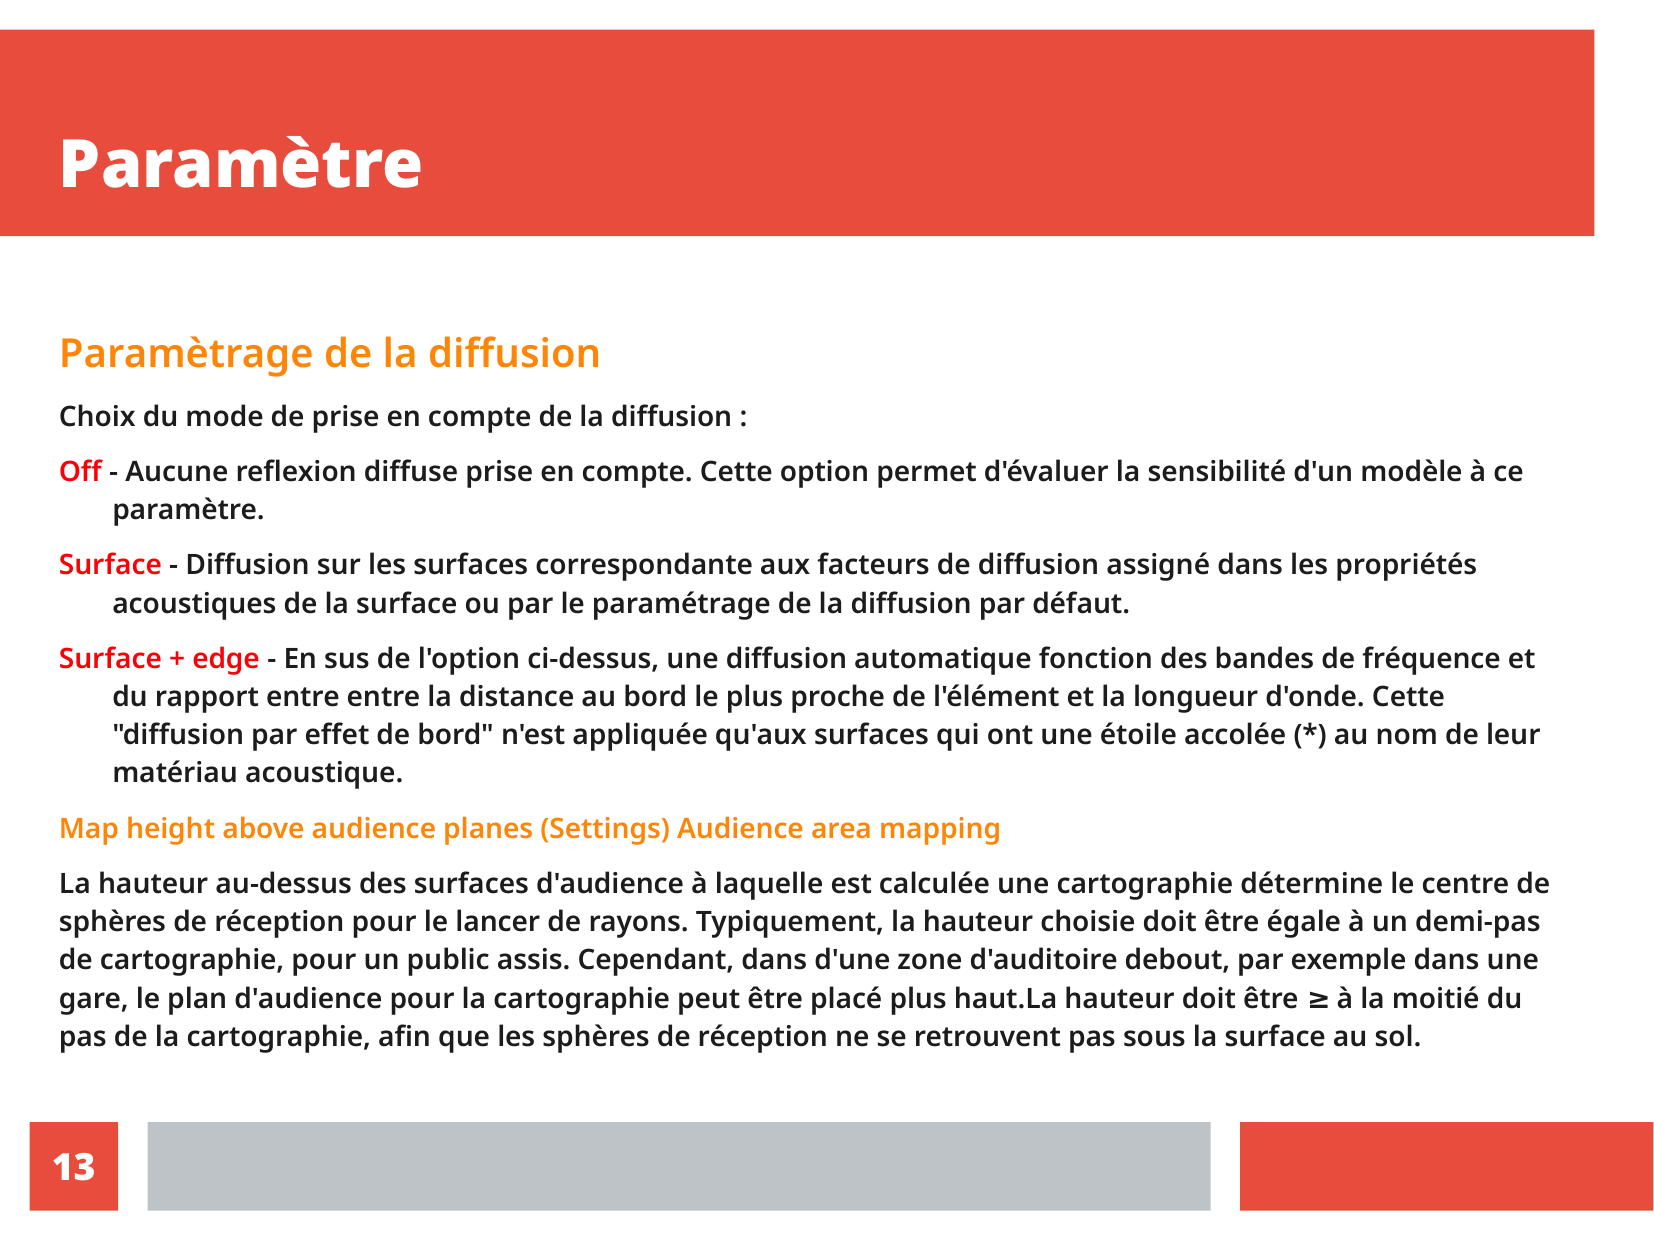

# Paramètre
Paramètrage de la diffusion
Choix du mode de prise en compte de la diffusion :
Off - Aucune reflexion diffuse prise en compte. Cette option permet d'évaluer la sensibilité d'un modèle à ce paramètre.
Surface - Diffusion sur les surfaces correspondante aux facteurs de diffusion assigné dans les propriétés acoustiques de la surface ou par le paramétrage de la diffusion par défaut.
Surface + edge - En sus de l'option ci-dessus, une diffusion automatique fonction des bandes de fréquence et du rapport entre entre la distance au bord le plus proche de l'élément et la longueur d'onde. Cette "diffusion par effet de bord" n'est appliquée qu'aux surfaces qui ont une étoile accolée (*) au nom de leur matériau acoustique.
Map height above audience planes (Settings) Audience area mapping
La hauteur au-dessus des surfaces d'audience à laquelle est calculée une cartographie détermine le centre de sphères de réception pour le lancer de rayons. Typiquement, la hauteur choisie doit être égale à un demi-pas de cartographie, pour un public assis. Cependant, dans d'une zone d'auditoire debout, par exemple dans une gare, le plan d'audience pour la cartographie peut être placé plus haut.La hauteur doit être ≥ à la moitié du pas de la cartographie, afin que les sphères de réception ne se retrouvent pas sous la surface au sol.
13